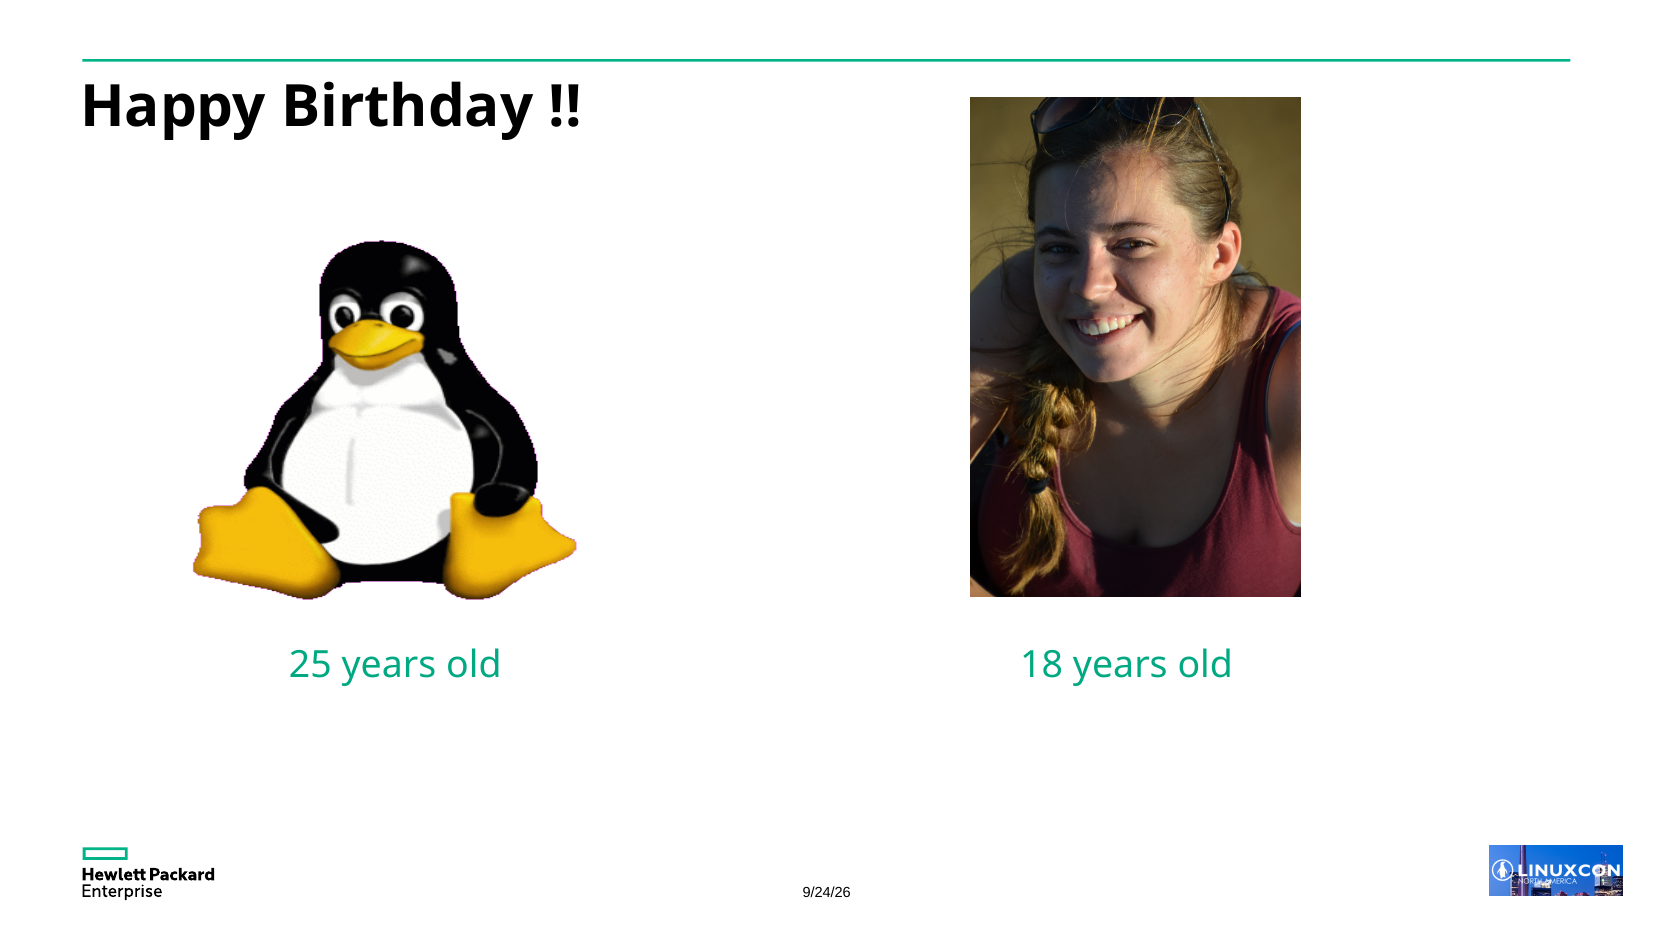

# Happy Birthday !!
25 years old
18 years old